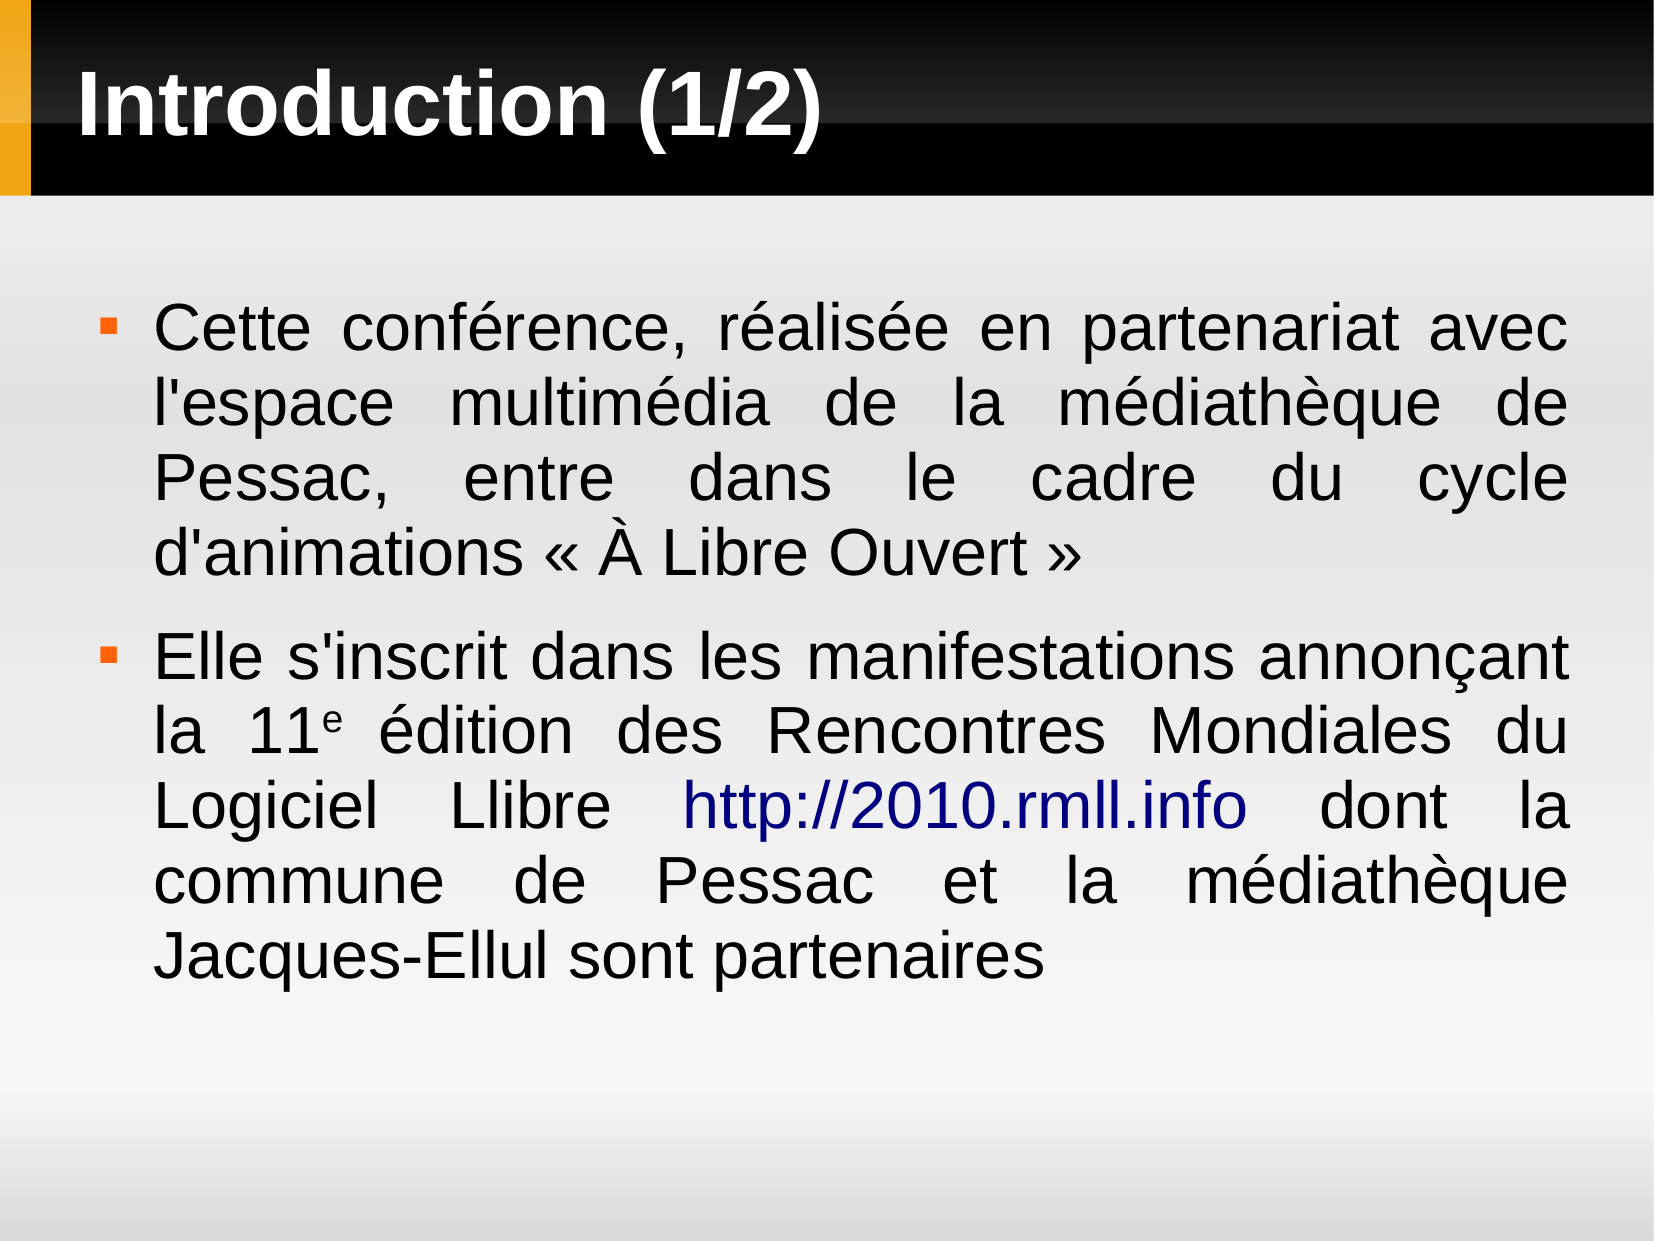

# Introduction (1/2)
Cette conférence, réalisée en partenariat avec l'espace multimédia de la médiathèque de Pessac, entre dans le cadre du cycle d'animations « À Libre Ouvert »
Elle s'inscrit dans les manifestations annonçant la 11e édition des Rencontres Mondiales du Logiciel Llibre http://2010.rmll.info dont la commune de Pessac et la médiathèque Jacques-Ellul sont partenaires